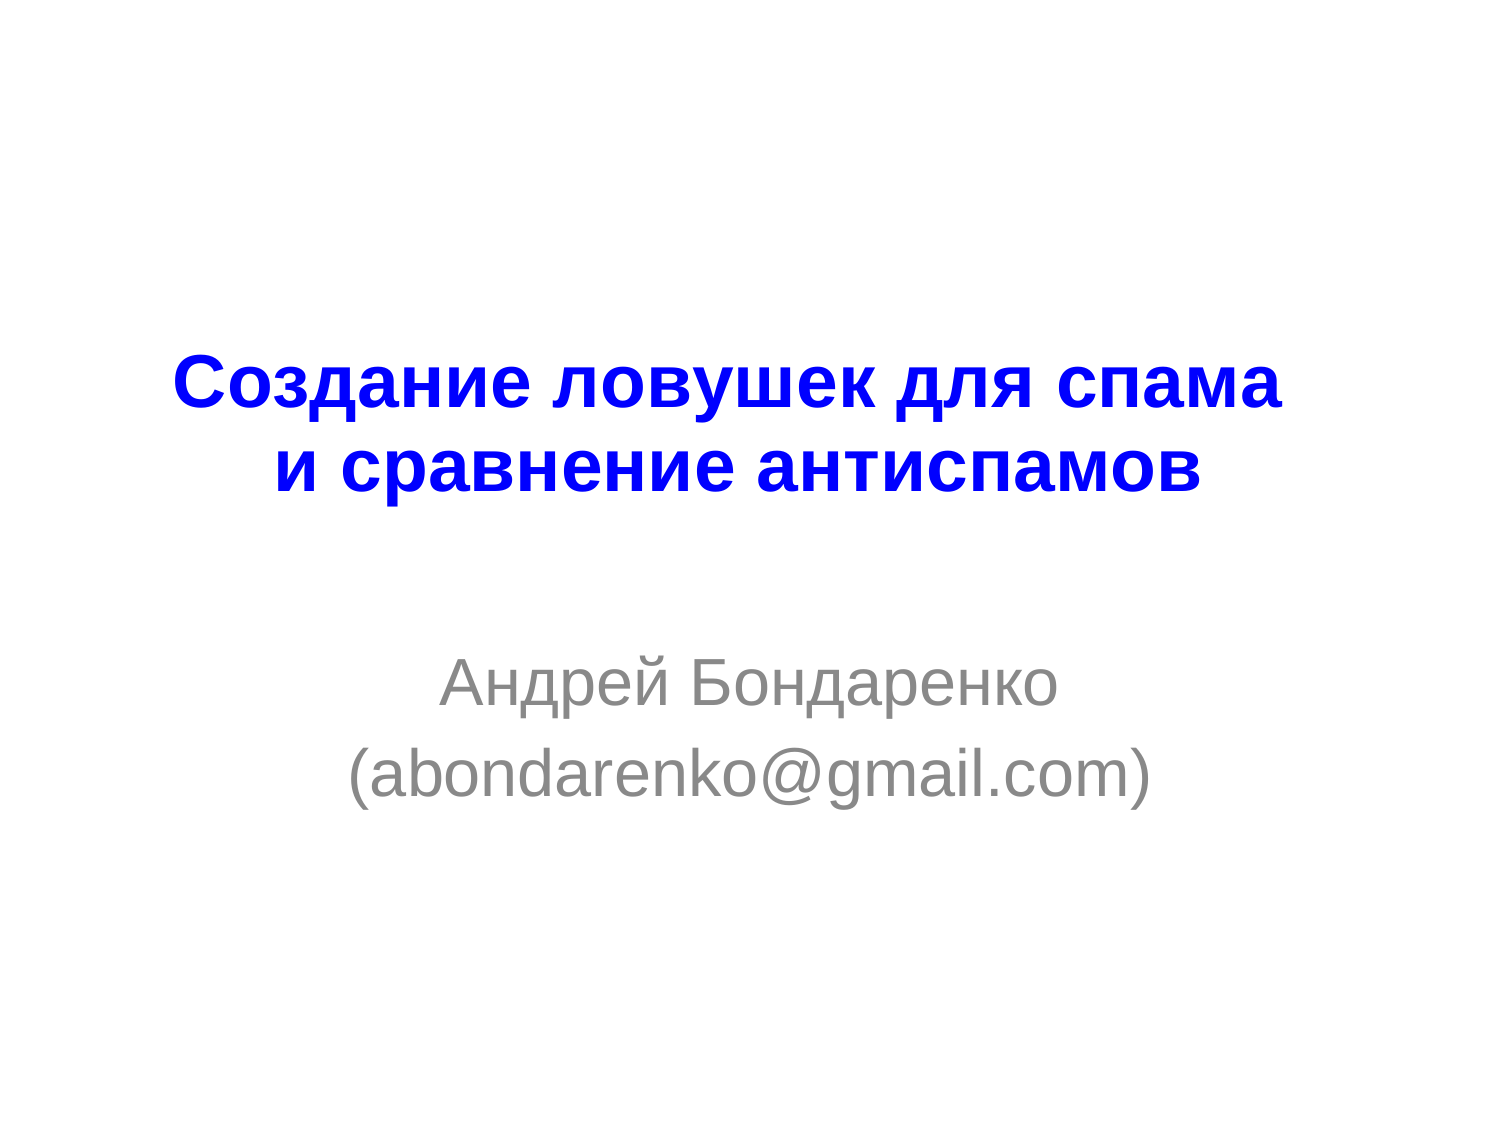

# Создание ловушек для спама и сравнение антиспамов
Андрей Бондаренко
(abondarenko@gmail.com)